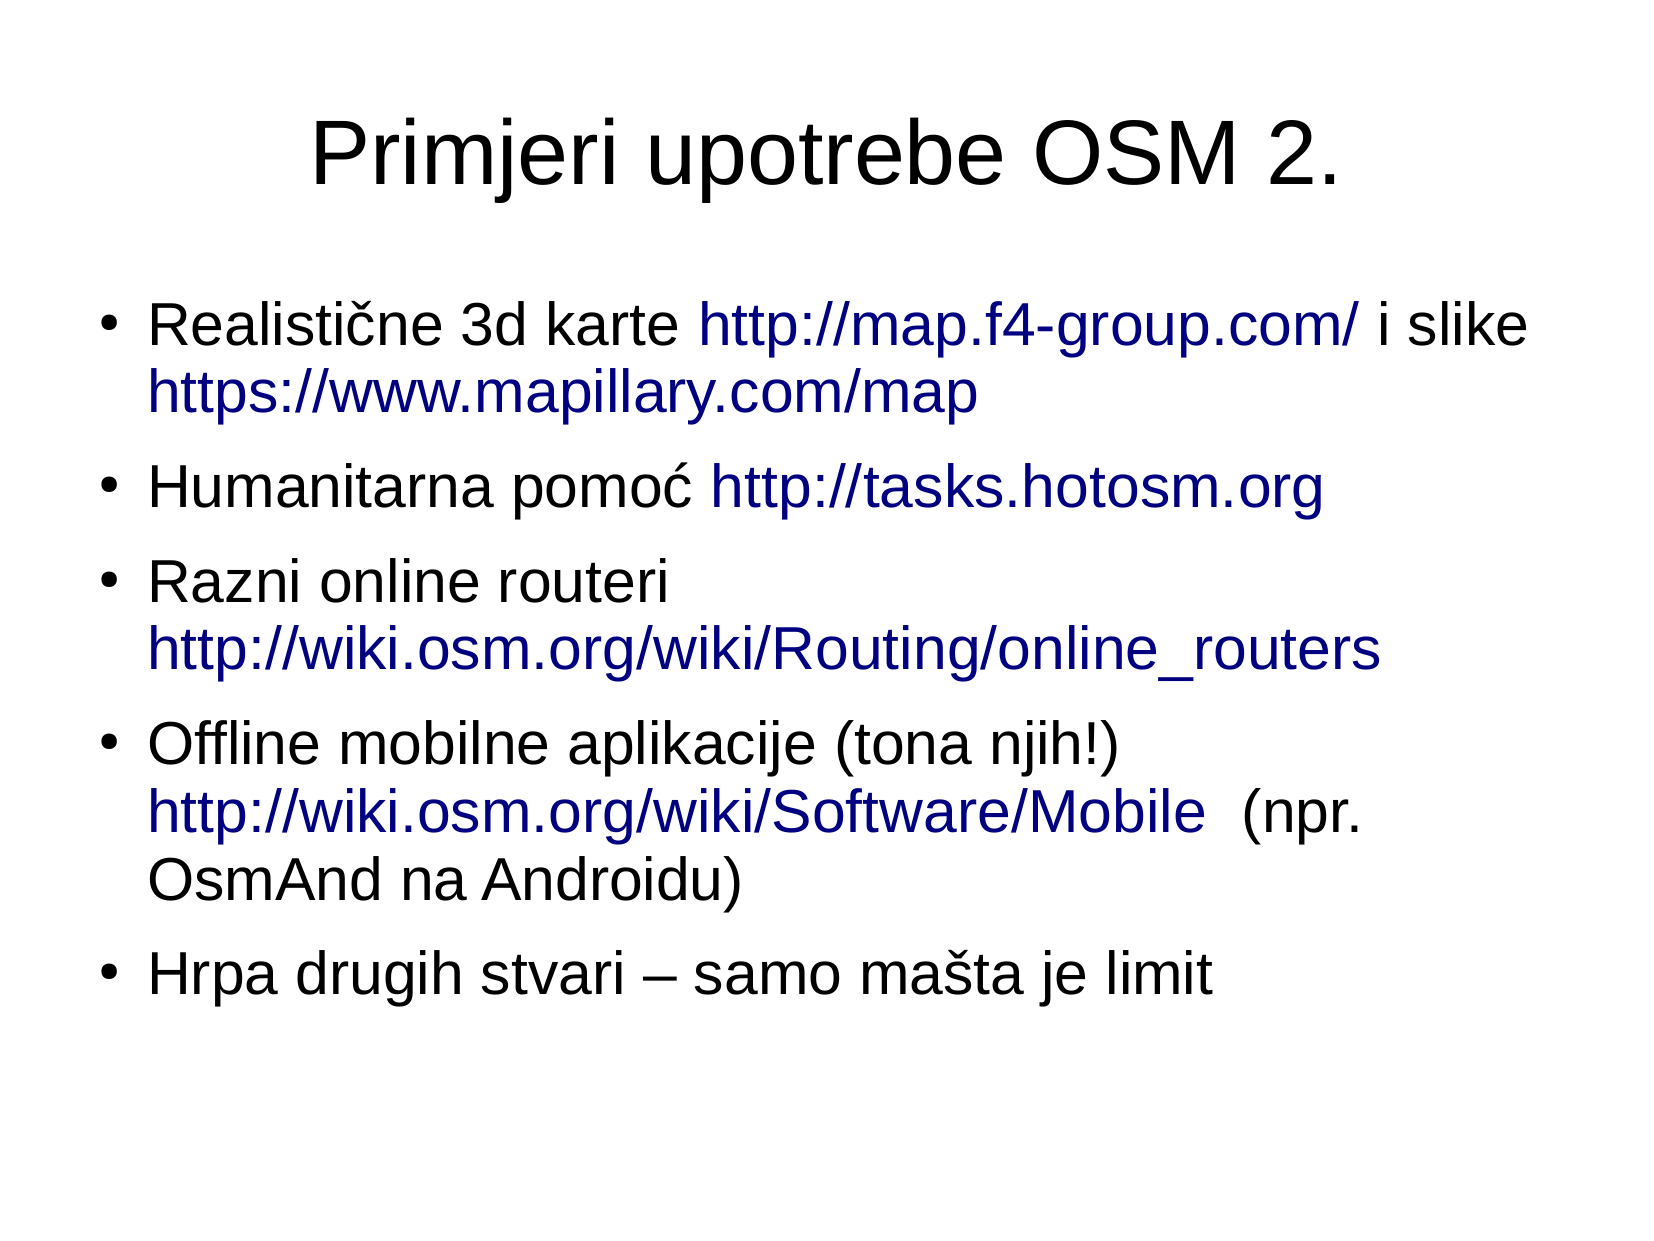

# Primjeri upotrebe OSM 2.
Realistične 3d karte http://map.f4-group.com/ i slike https://www.mapillary.com/map
Humanitarna pomoć http://tasks.hotosm.org
Razni online routeri http://wiki.osm.org/wiki/Routing/online_routers
Offline mobilne aplikacije (tona njih!) http://wiki.osm.org/wiki/Software/Mobile (npr. OsmAnd na Androidu)
Hrpa drugih stvari – samo mašta je limit